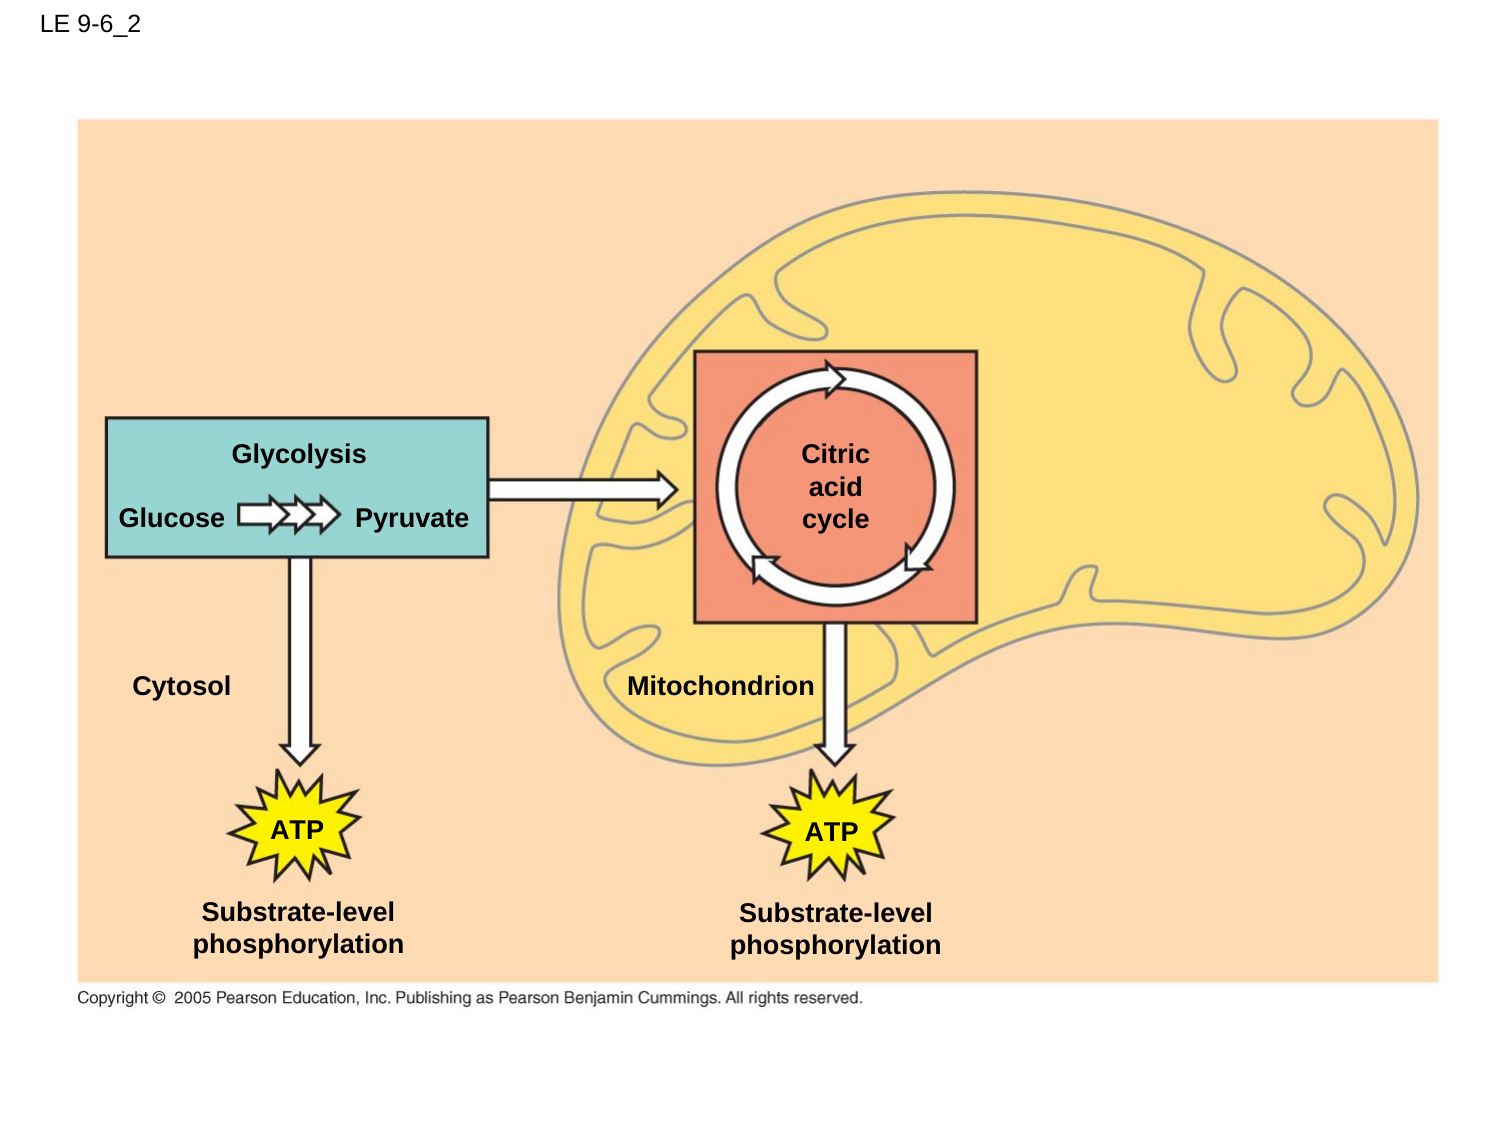

# LE 9-6_2
Glycolysis
Citric
acid
cycle
Pyruvate
Glucose
Cytosol
Mitochondrion
ATP
ATP
Substrate-level
phosphorylation
Substrate-level
phosphorylation